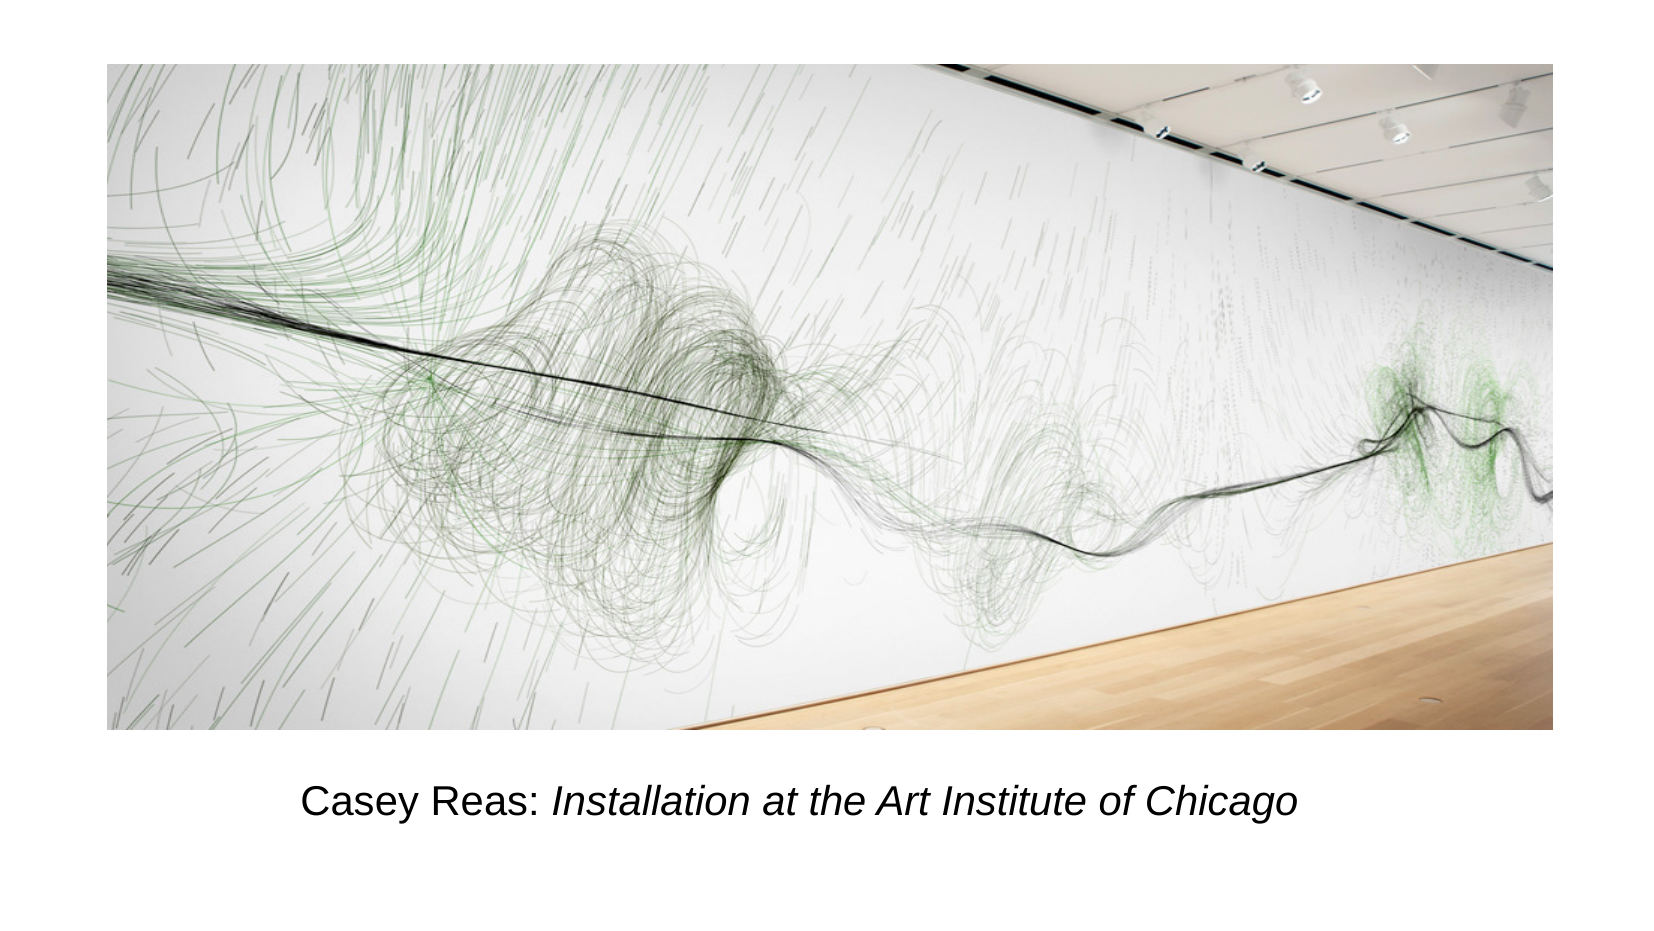

# Casey Reas: Installation at the Art Institute of Chicago